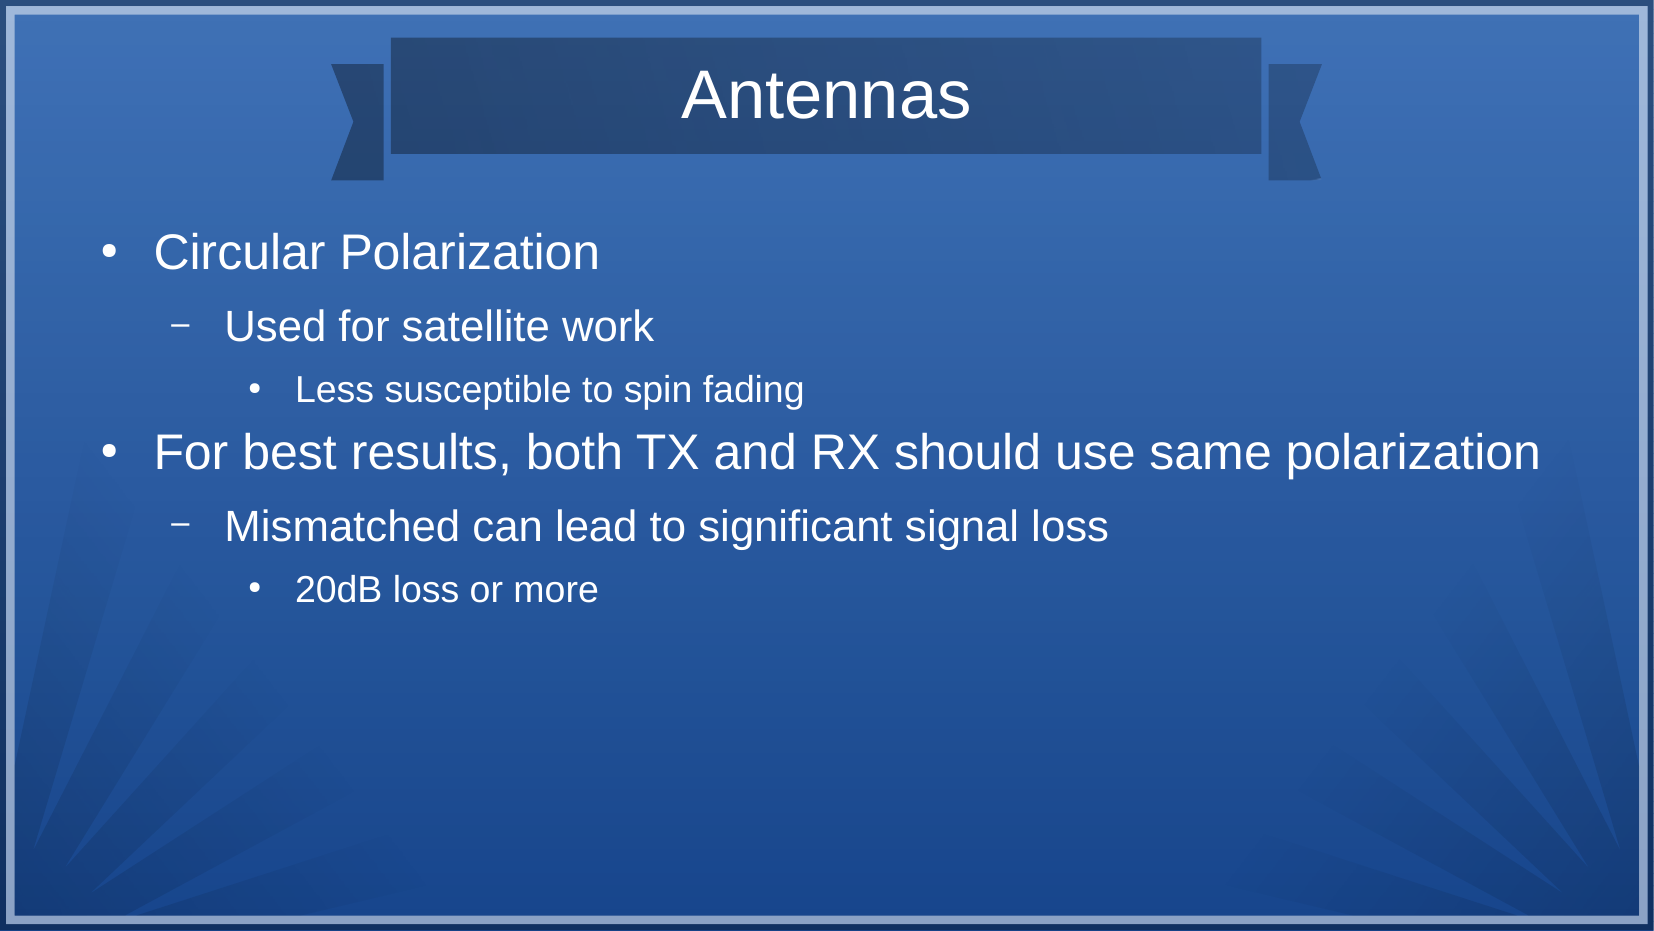

# Antennas
Circular Polarization
Used for satellite work
Less susceptible to spin fading
For best results, both TX and RX should use same polarization
Mismatched can lead to significant signal loss
20dB loss or more